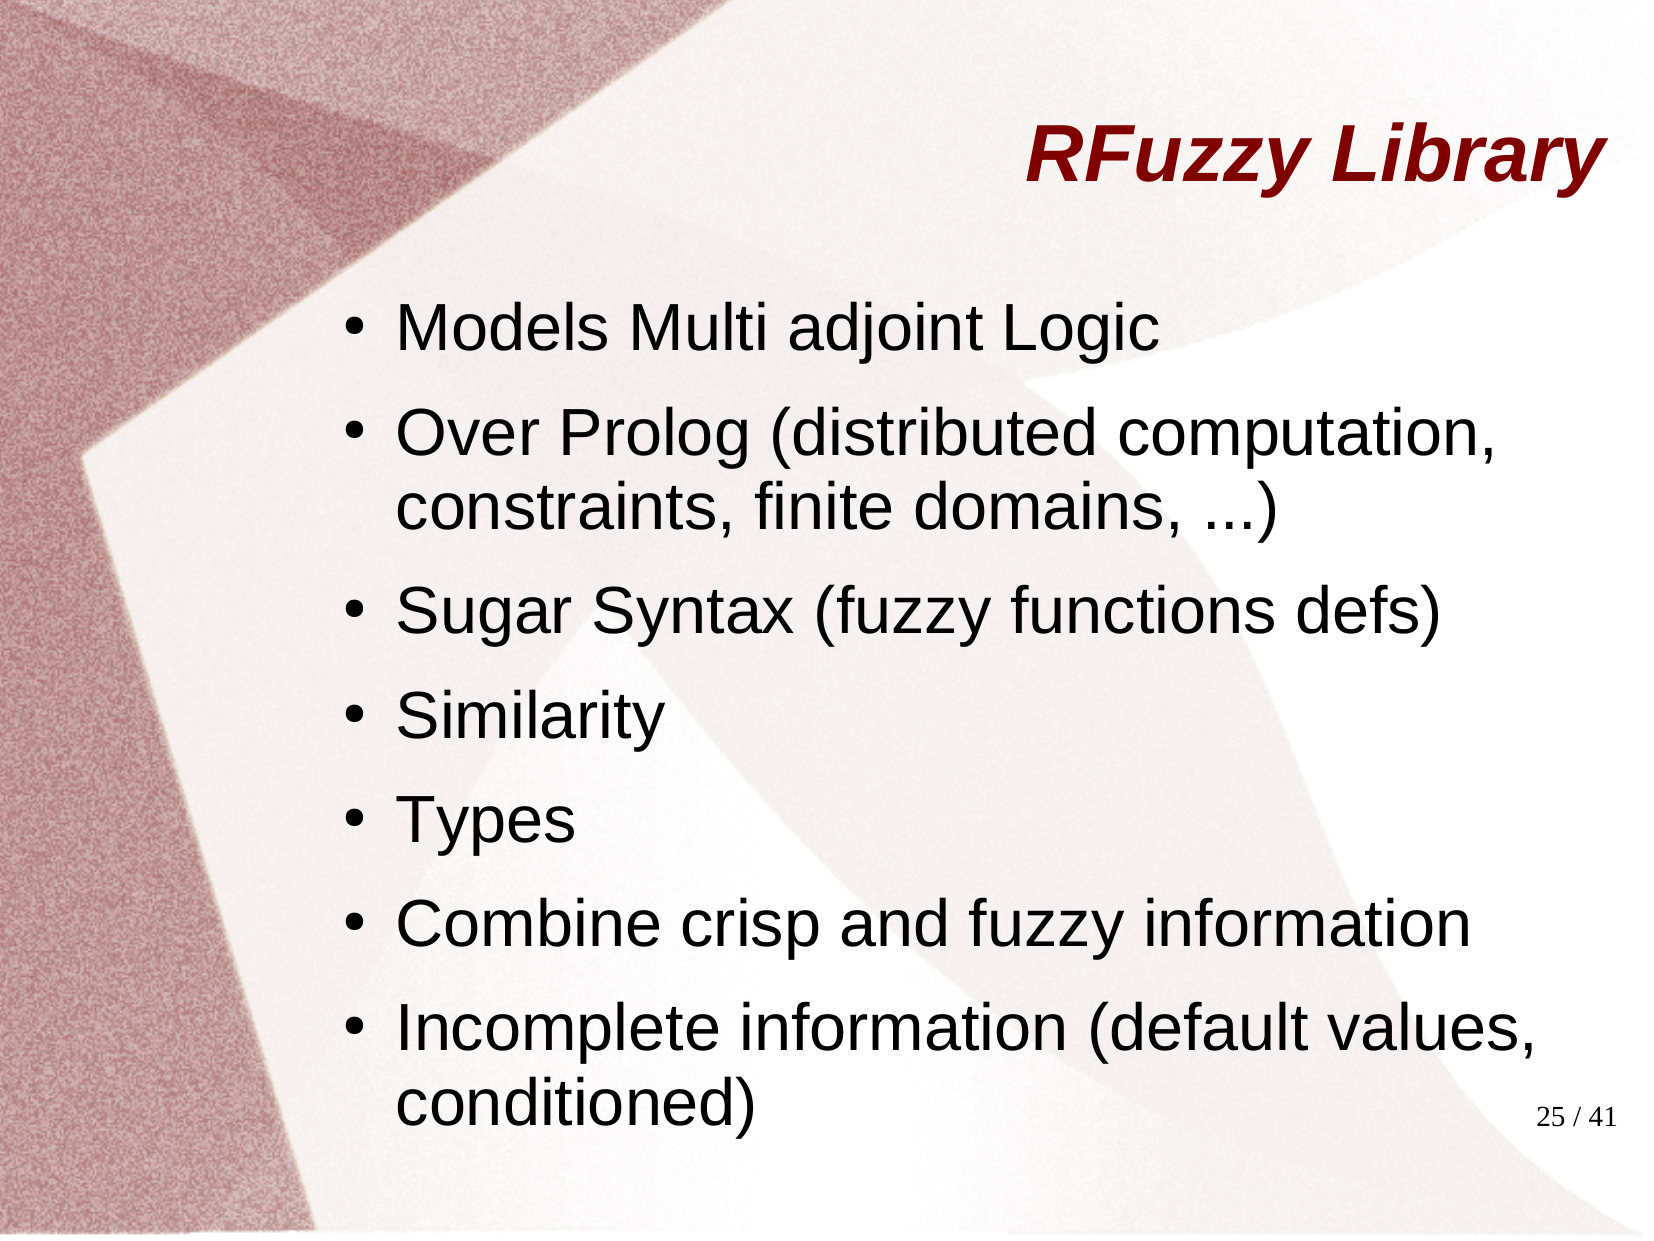

# RFuzzy Library
Models Multi adjoint Logic
Over Prolog (distributed computation, constraints, finite domains, ...)
Sugar Syntax (fuzzy functions defs)
Similarity
Types
Combine crisp and fuzzy information
Incomplete information (default values, conditioned)
25